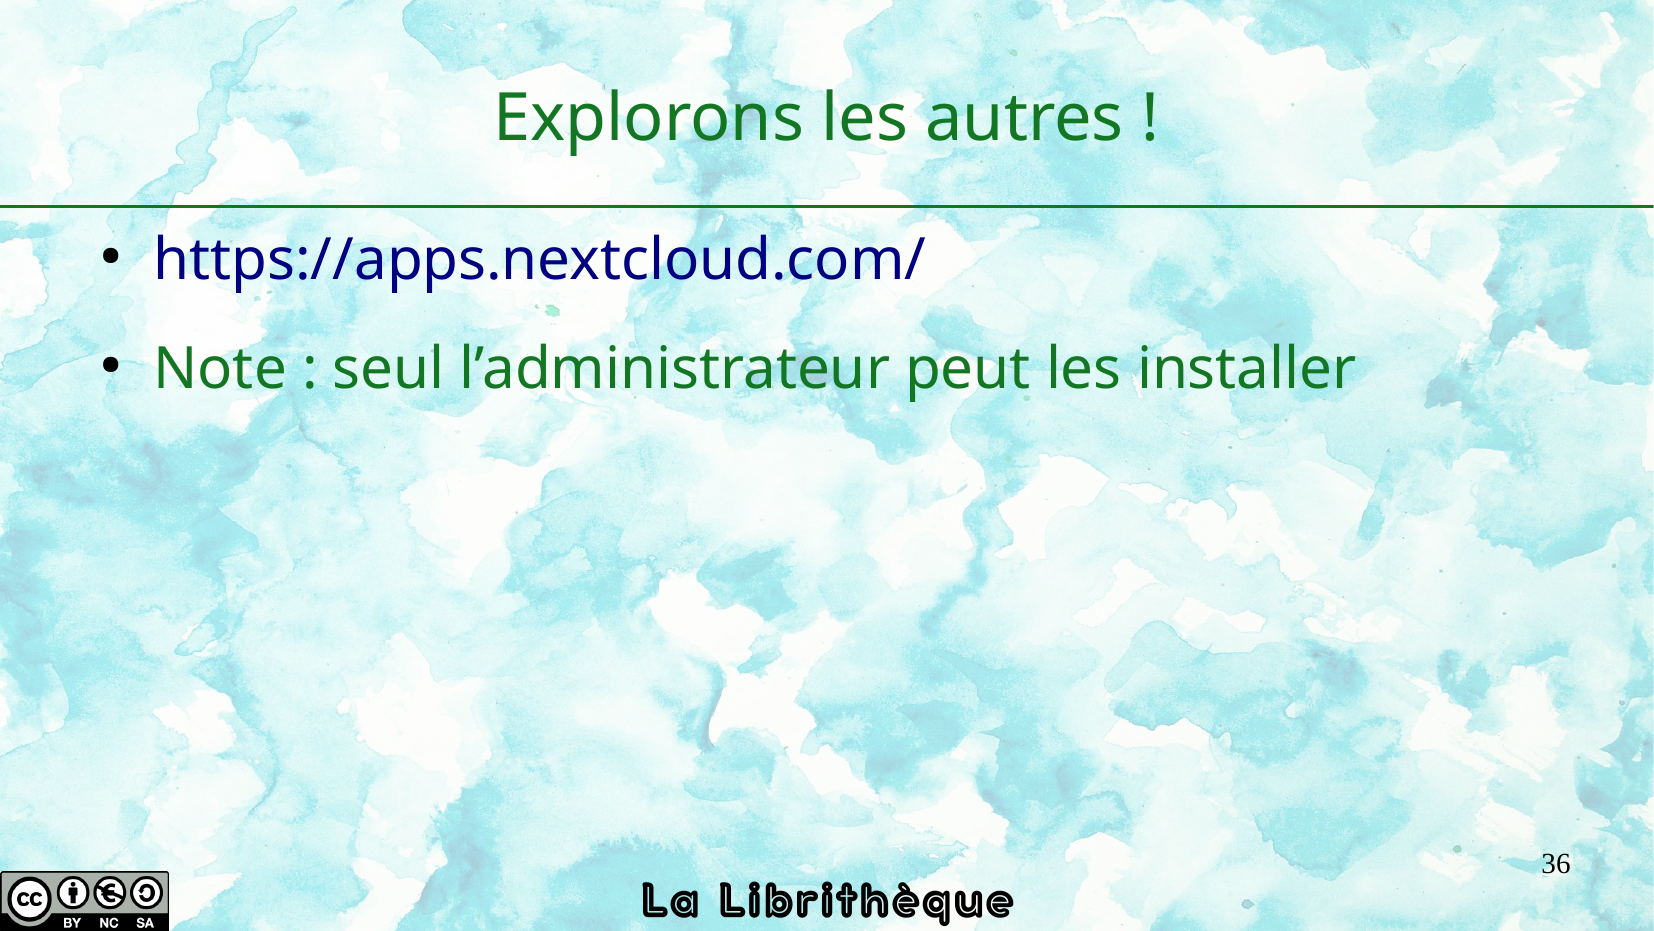

# Explorons les autres !
https://apps.nextcloud.com/
Note : seul l’administrateur peut les installer
36